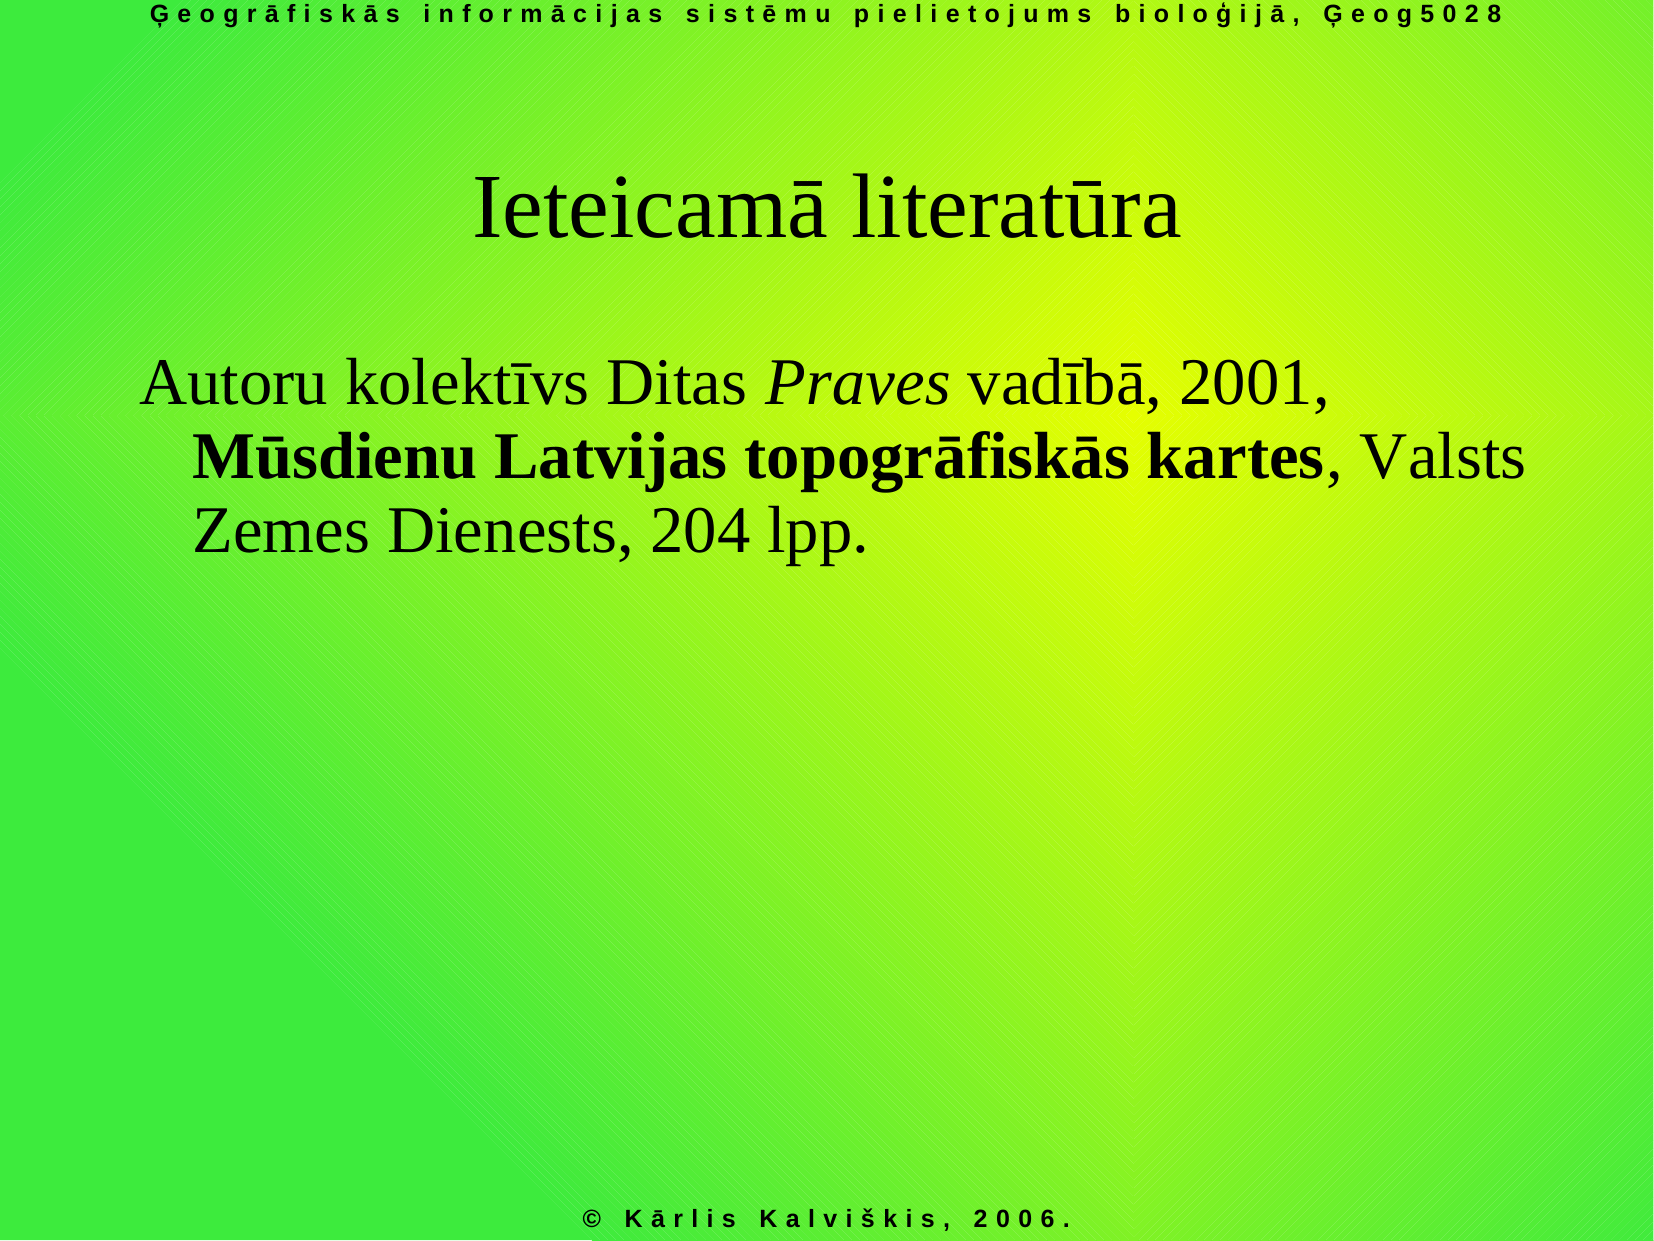

# Ieteicamā literatūra
Autoru kolektīvs Ditas Praves vadībā, 2001, Mūsdienu Latvijas topogrāfiskās kartes, Valsts Zemes Dienests, 204 lpp.